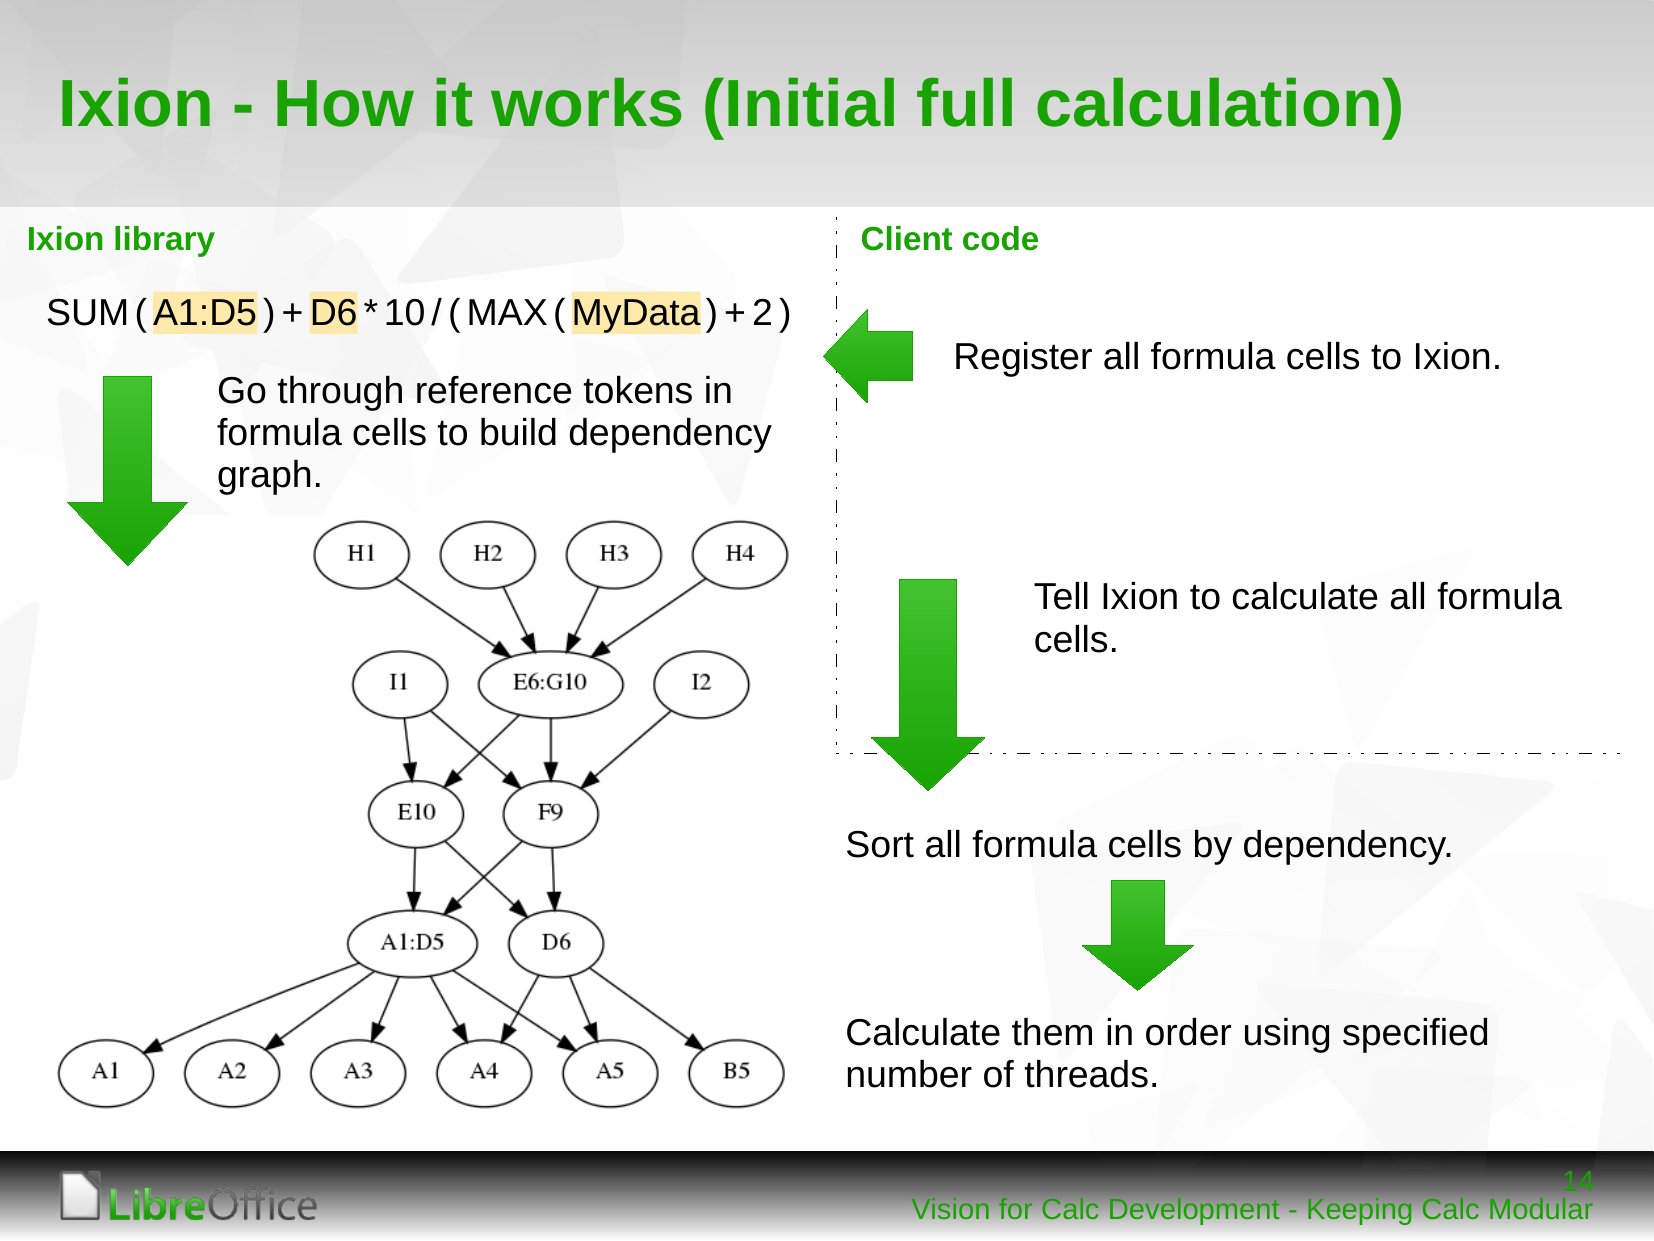

# Ixion - How it works (Initial full calculation)
Ixion library
Client code
SUM
(
A1:D5
)
+
D6
*
10
/
(
MAX
(
MyData
)
+
2
)
Go through reference tokens in formula cells to build dependency graph.
Register all formula cells to Ixion.
Tell Ixion to calculate all formula cells.
Sort all formula cells by dependency.
Calculate them in order using specified number of threads.
14
Vision for Calc Development - Keeping Calc Modular